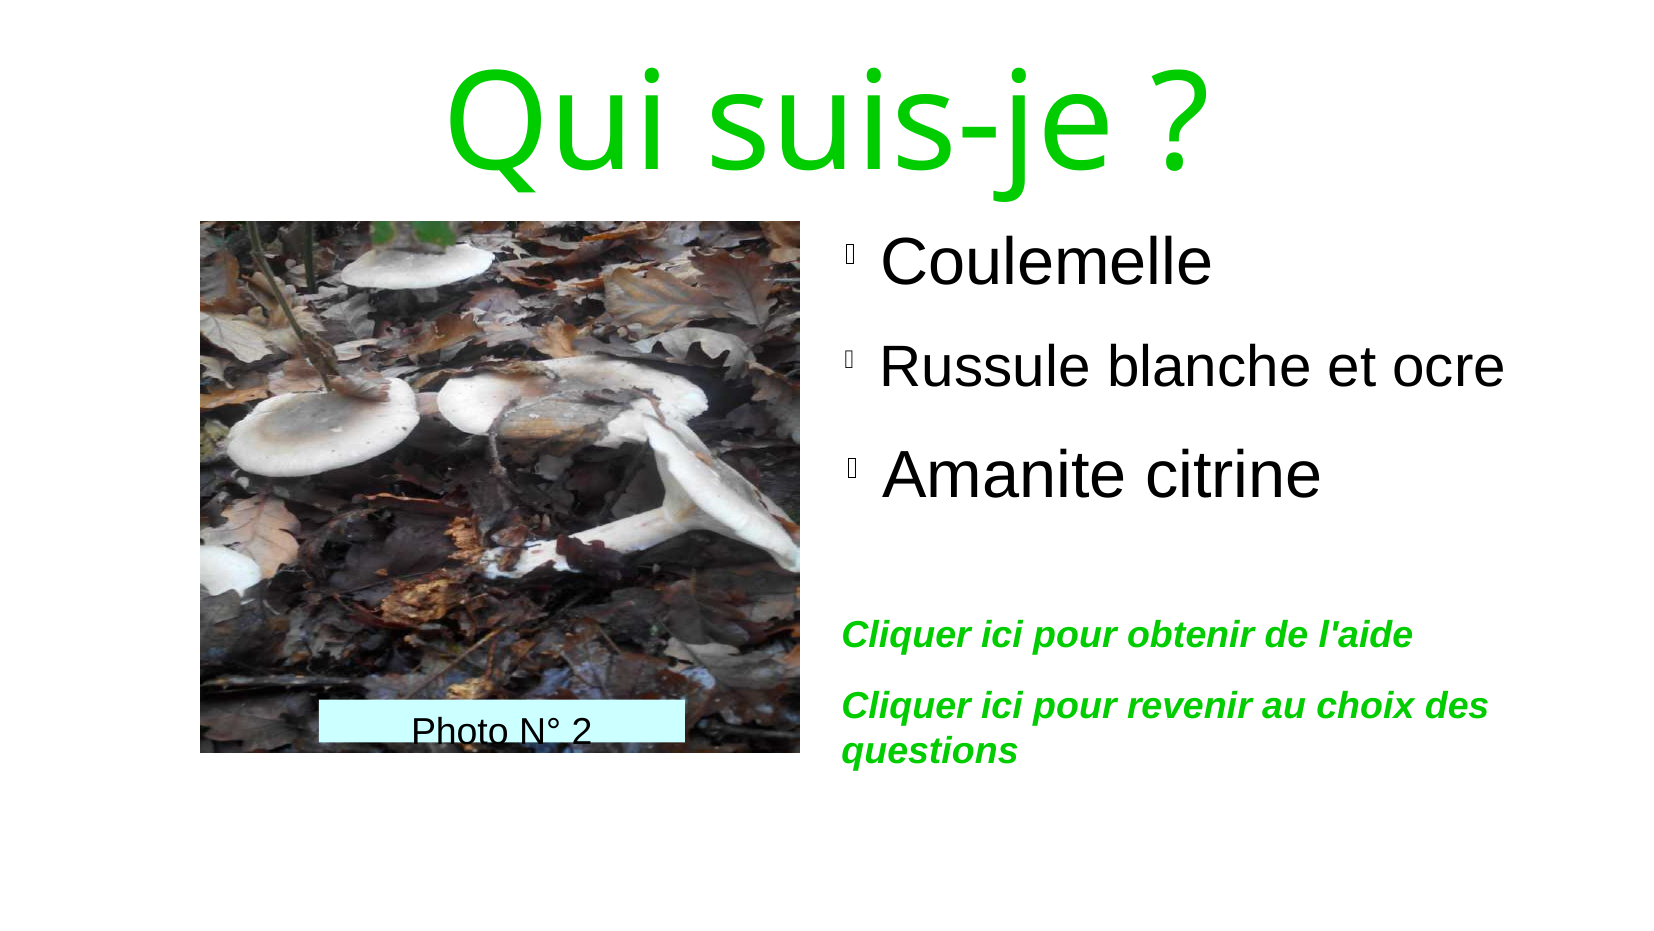

Qui suis-je ?
Coulemelle
Russule blanche et ocre
Amanite citrine
Cliquer ici pour obtenir de l'aide
Cliquer ici pour revenir au choix des questions
Photo N° 2